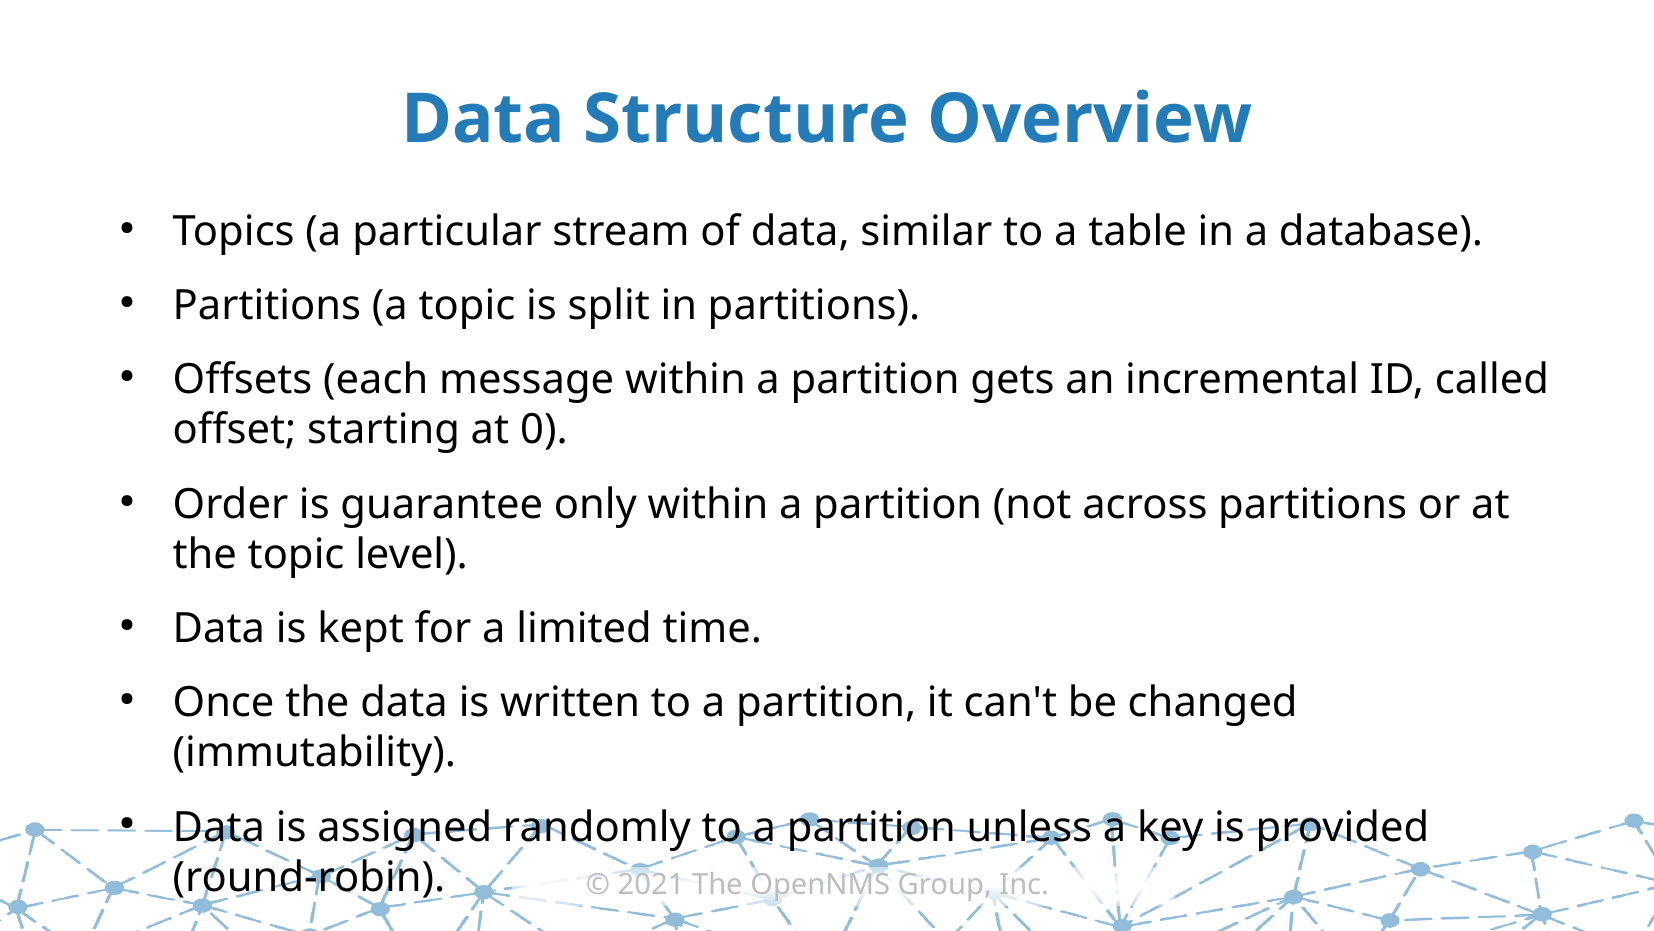

# Data Structure Overview
Topics (a particular stream of data, similar to a table in a database).
Partitions (a topic is split in partitions).
Offsets (each message within a partition gets an incremental ID, called offset; starting at 0).
Order is guarantee only within a partition (not across partitions or at the topic level).
Data is kept for a limited time.
Once the data is written to a partition, it can't be changed (immutability).
Data is assigned randomly to a partition unless a key is provided (round-robin).